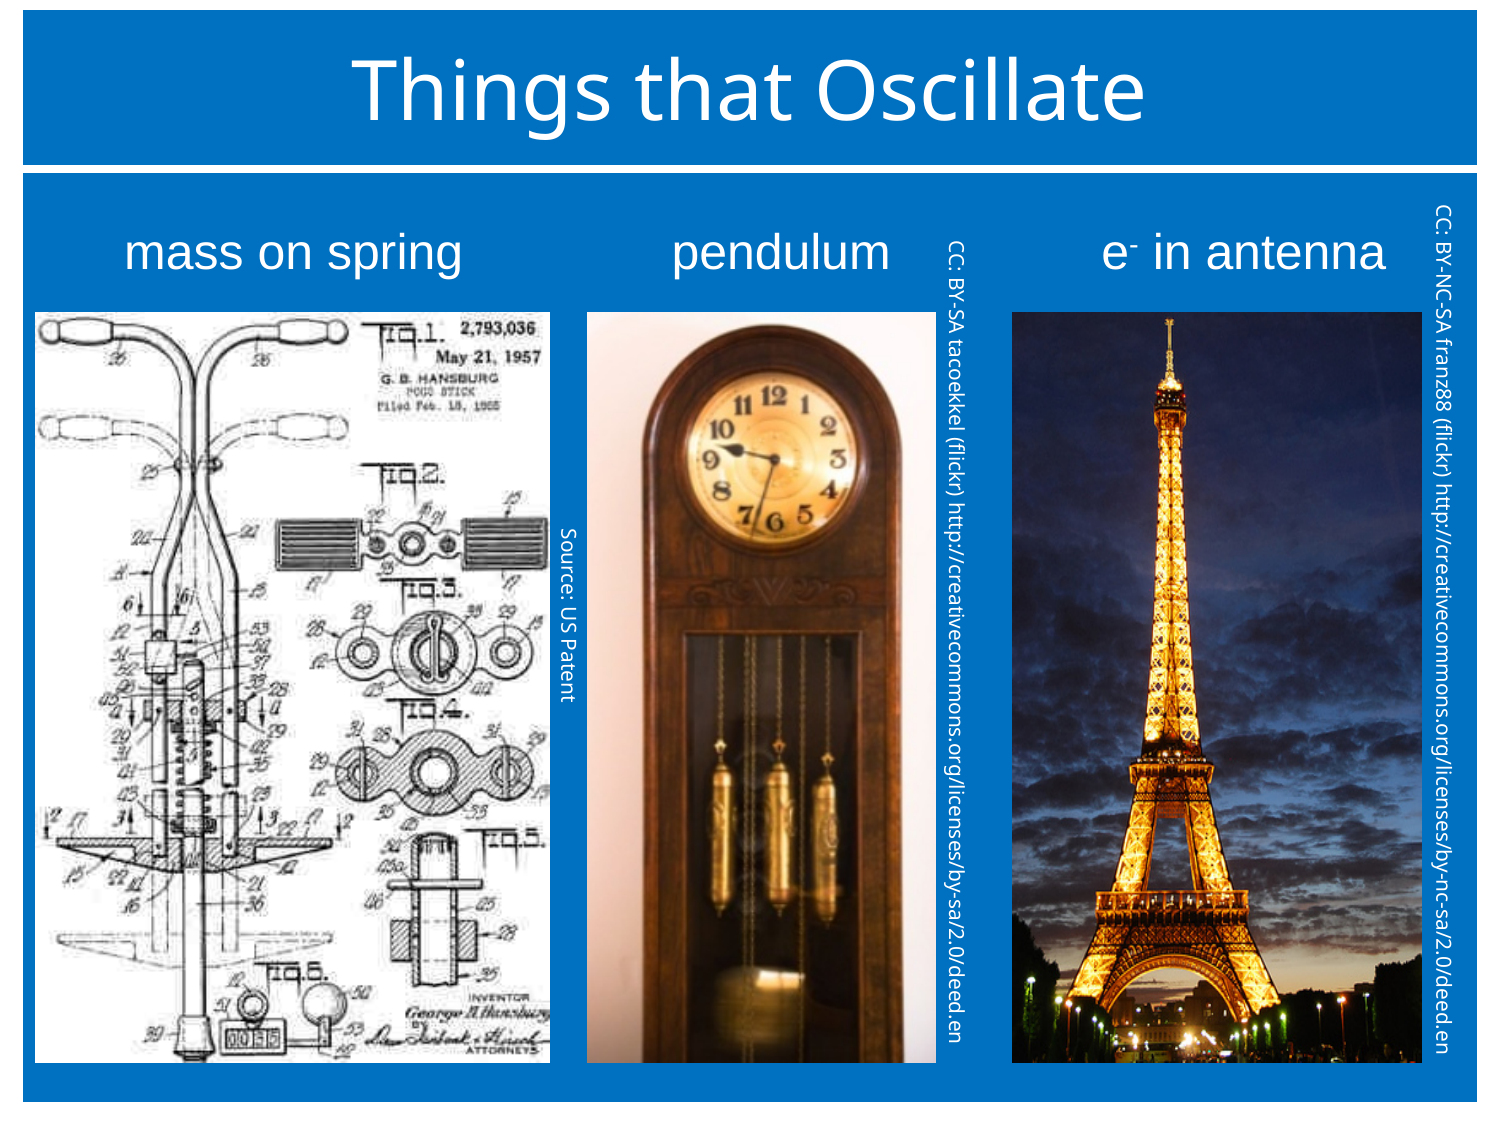

Things that Oscillate
mass on spring
pendulum
e- in antenna
Source: US Patent
CC: BY-NC-SA franz88 (flickr) http://creativecommons.org/licenses/by-nc-sa/2.0/deed.en
CC: BY-SA tacoekkel (flickr) http://creativecommons.org/licenses/by-sa/2.0/deed.en